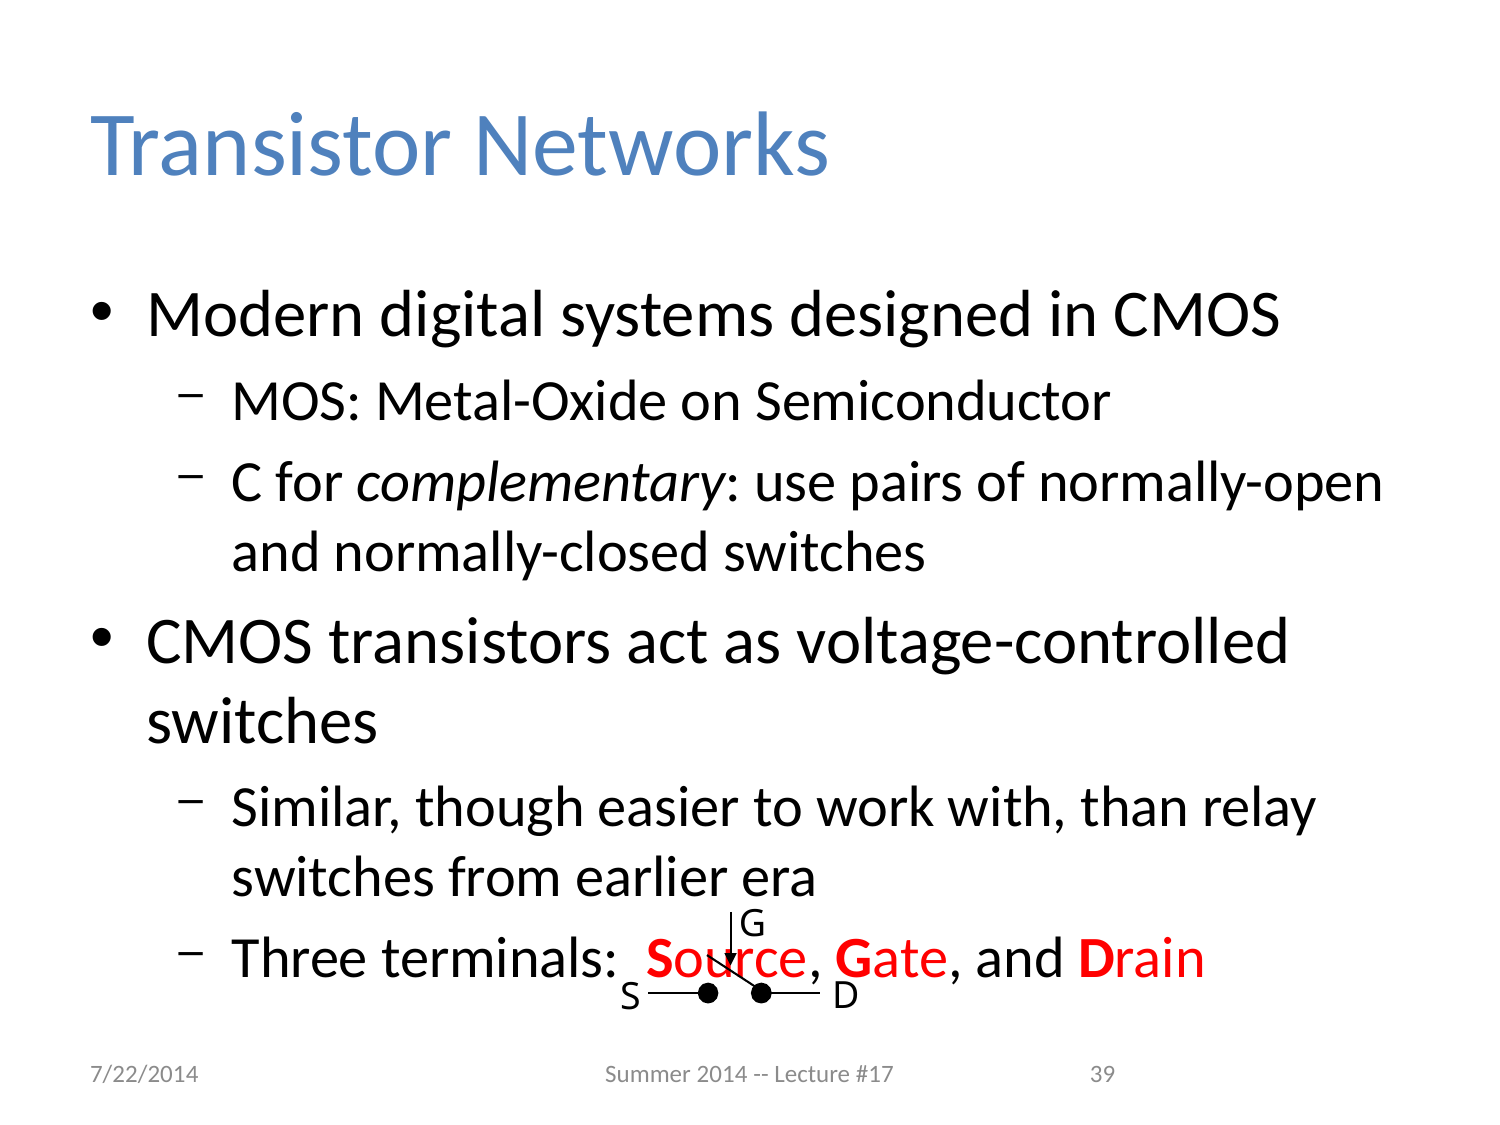

# Transistor Networks
Modern digital systems designed in CMOS
MOS: Metal-Oxide on Semiconductor
C for complementary: use pairs of normally-open and normally-closed switches
CMOS transistors act as voltage-controlled switches
Similar, though easier to work with, than relay switches from earlier era
Three terminals: Source, Gate, and Drain
G
D
S
7/22/2014
Summer 2014 -- Lecture #17